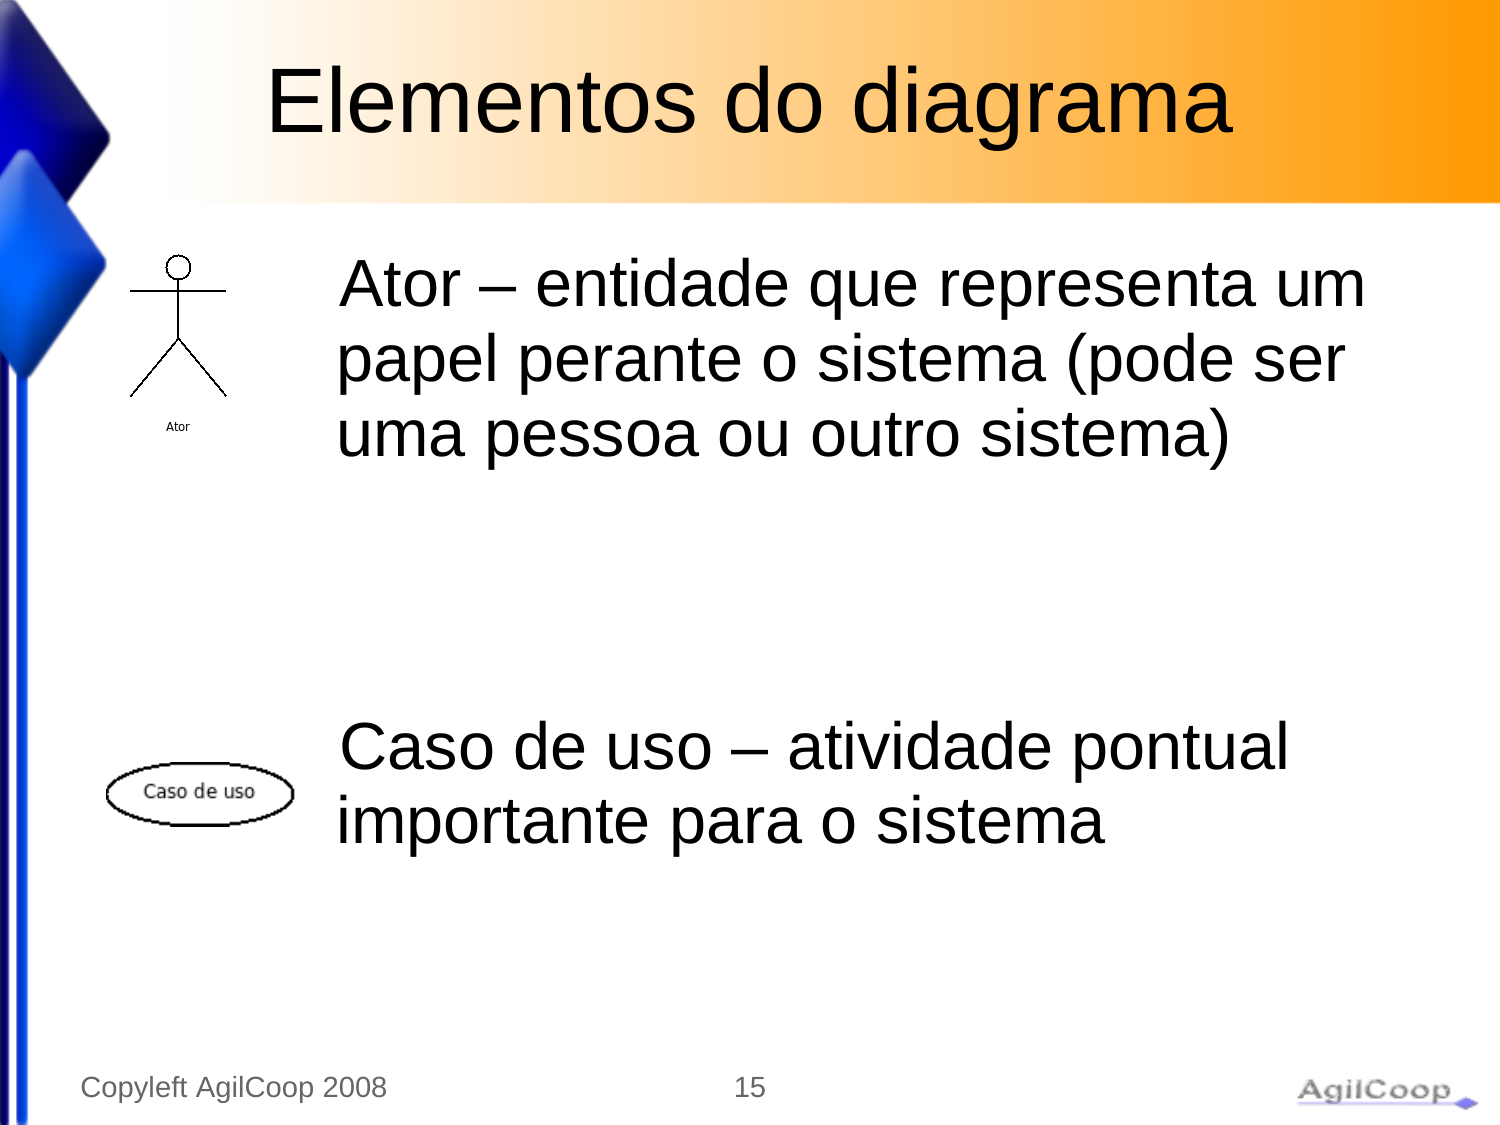

# Elementos do diagrama
 Ator – entidade que representa um
 papel perante o sistema (pode ser
 uma pessoa ou outro sistema)
 Caso de uso – atividade pontual
 importante para o sistema
Copyleft AgilCoop 2008
15